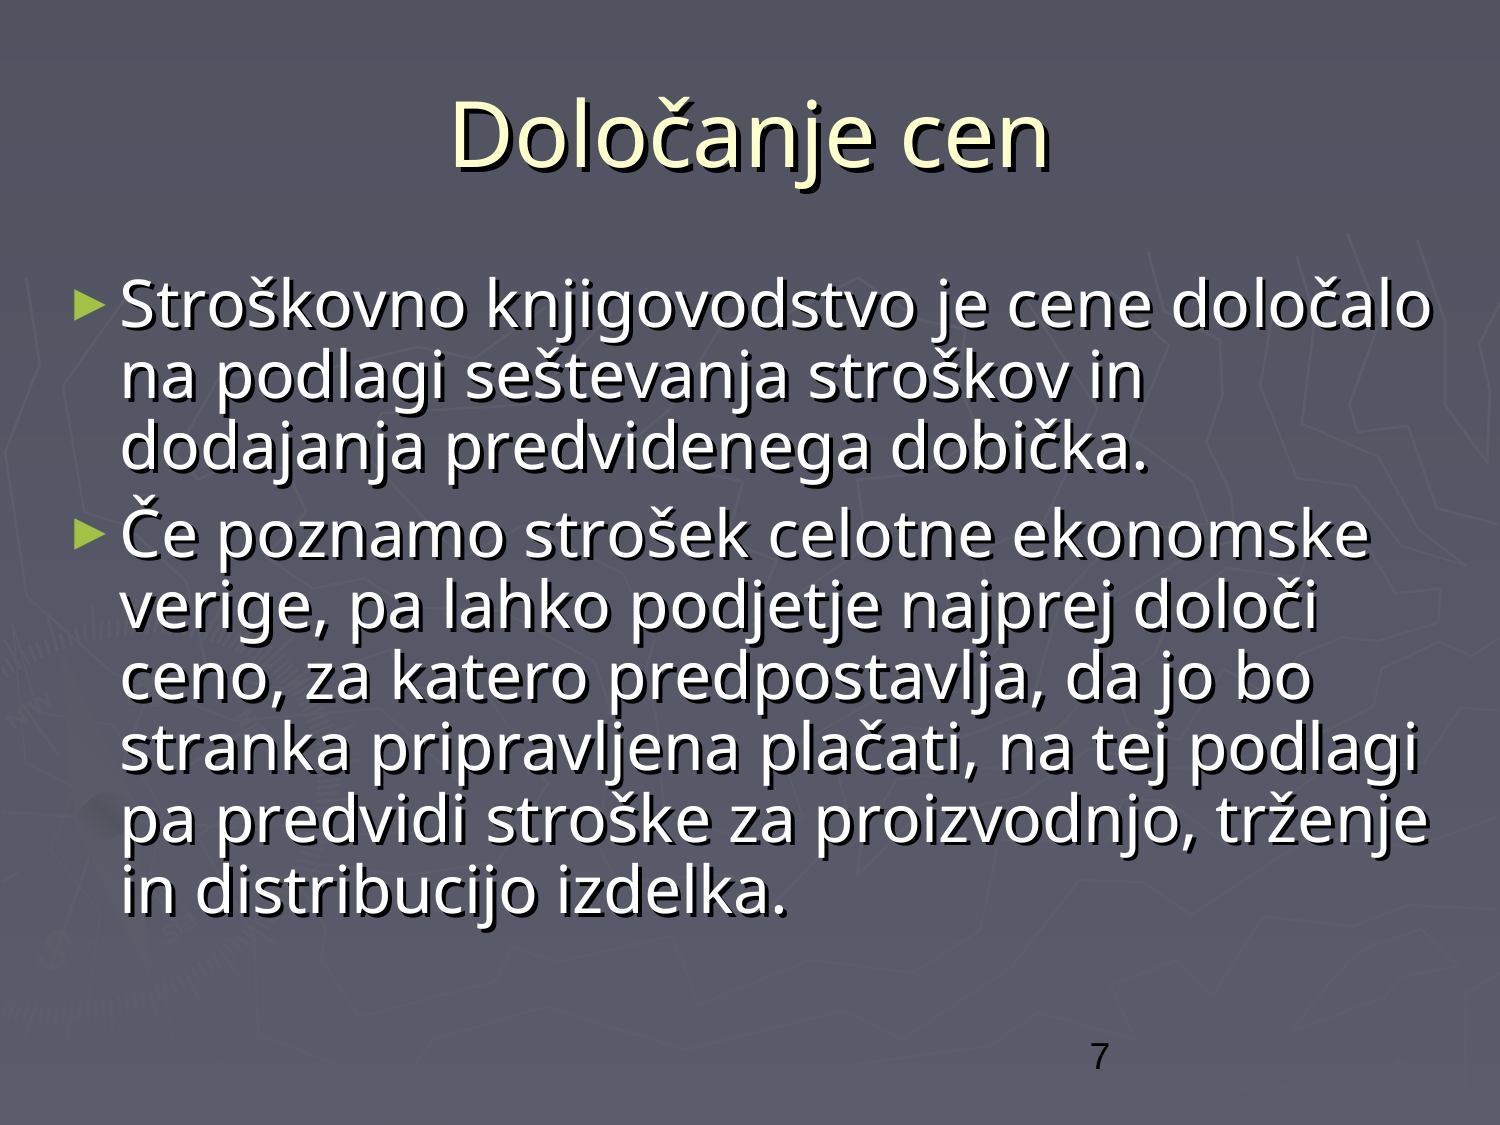

# Določanje cen
Stroškovno knjigovodstvo je cene določalo na podlagi seštevanja stroškov in dodajanja predvidenega dobička.
Če poznamo strošek celotne ekonomske verige, pa lahko podjetje najprej določi ceno, za katero predpostavlja, da jo bo stranka pripravljena plačati, na tej podlagi pa predvidi stroške za proizvodnjo, trženje in distribucijo izdelka.
7